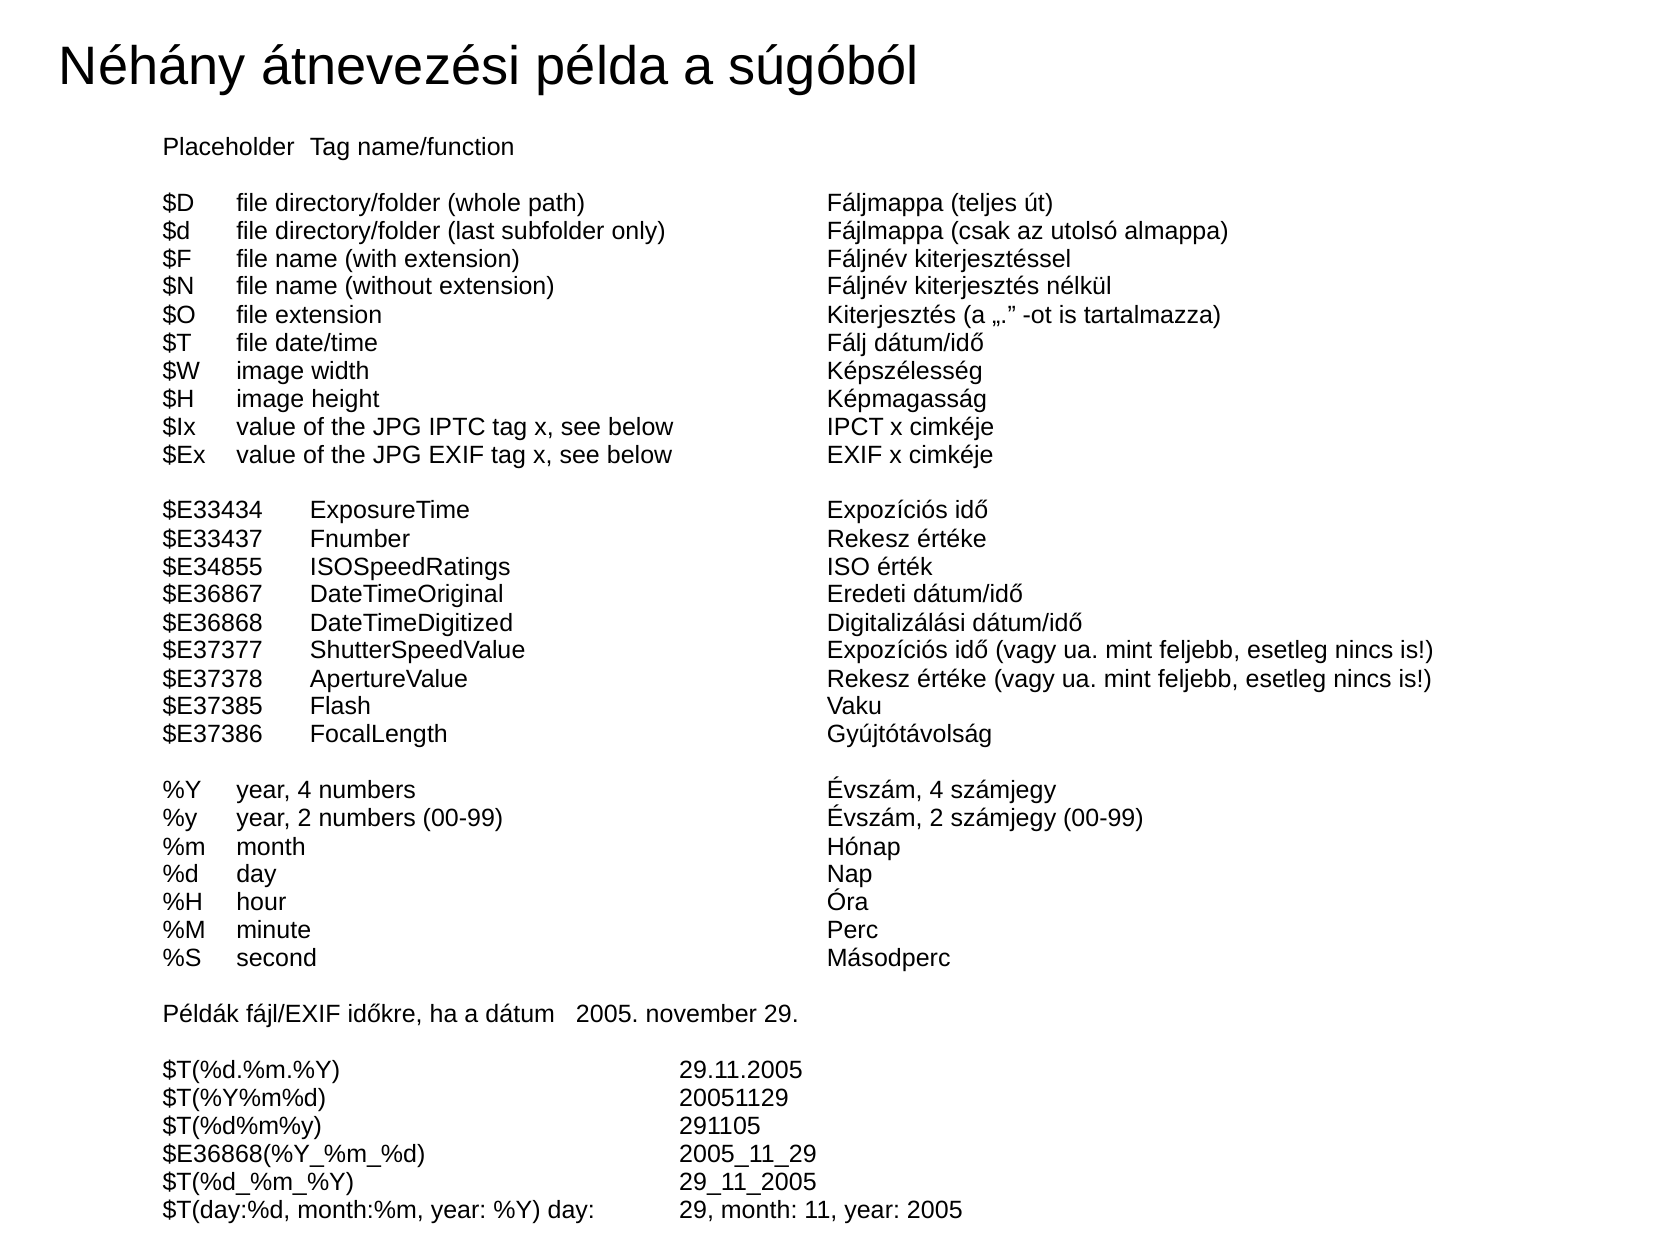

Néhány átnevezési példa a súgóból
Placeholder	Tag name/function
$D 	file directory/folder (whole path)				Fáljmappa (teljes út)
$d 	file directory/folder (last subfolder only)			Fájlmappa (csak az utolsó almappa)
$F 	file name (with extension)					Fáljnév kiterjesztéssel
$N 	file name (without extension)				Fáljnév kiterjesztés nélkül
$O 	file extension							Kiterjesztés (a „.” -ot is tartalmazza)
$T 	file date/time 						Fálj dátum/idő
$W 	image width							Képszélesség
$H 	image height							Képmagasság
$Ix 	value of the JPG IPTC tag x, see below			IPCT x cimkéje
$Ex 	value of the JPG EXIF tag x, see below			EXIF x cimkéje
$E33434 	ExposureTime					Expozíciós idő
$E33437 	Fnumber						Rekesz értéke
$E34855 	ISOSpeedRatings					ISO érték
$E36867 	DateTimeOriginal 					Eredeti dátum/idő
$E36868 	DateTimeDigitized 					Digitalizálási dátum/idő
$E37377 	ShutterSpeedValue					Expozíciós idő (vagy ua. mint feljebb, esetleg nincs is!)
$E37378 	ApertureValue					Rekesz értéke (vagy ua. mint feljebb, esetleg nincs is!)
$E37385 	Flash							Vaku
$E37386 	FocalLength						Gyújtótávolság
%Y 	year, 4 numbers						Évszám, 4 számjegy
%y 	year, 2 numbers (00-99)					Évszám, 2 számjegy (00-99)
%m 	month								Hónap
%d 	day								Nap
%H	hour								Óra
%M 	minute							Perc
%S 	second							Másodperc
Példák fájl/EXIF időkre, ha a dátum 2005. november 29.
$T(%d.%m.%Y) 					29.11.2005
$T(%Y%m%d) 					20051129
$T(%d%m%y)					291105
$E36868(%Y_%m_%d)	 			2005_11_29
$T(%d_%m_%Y) 					29_11_2005
$T(day:%d, month:%m, year: %Y) day: 		29, month: 11, year: 2005